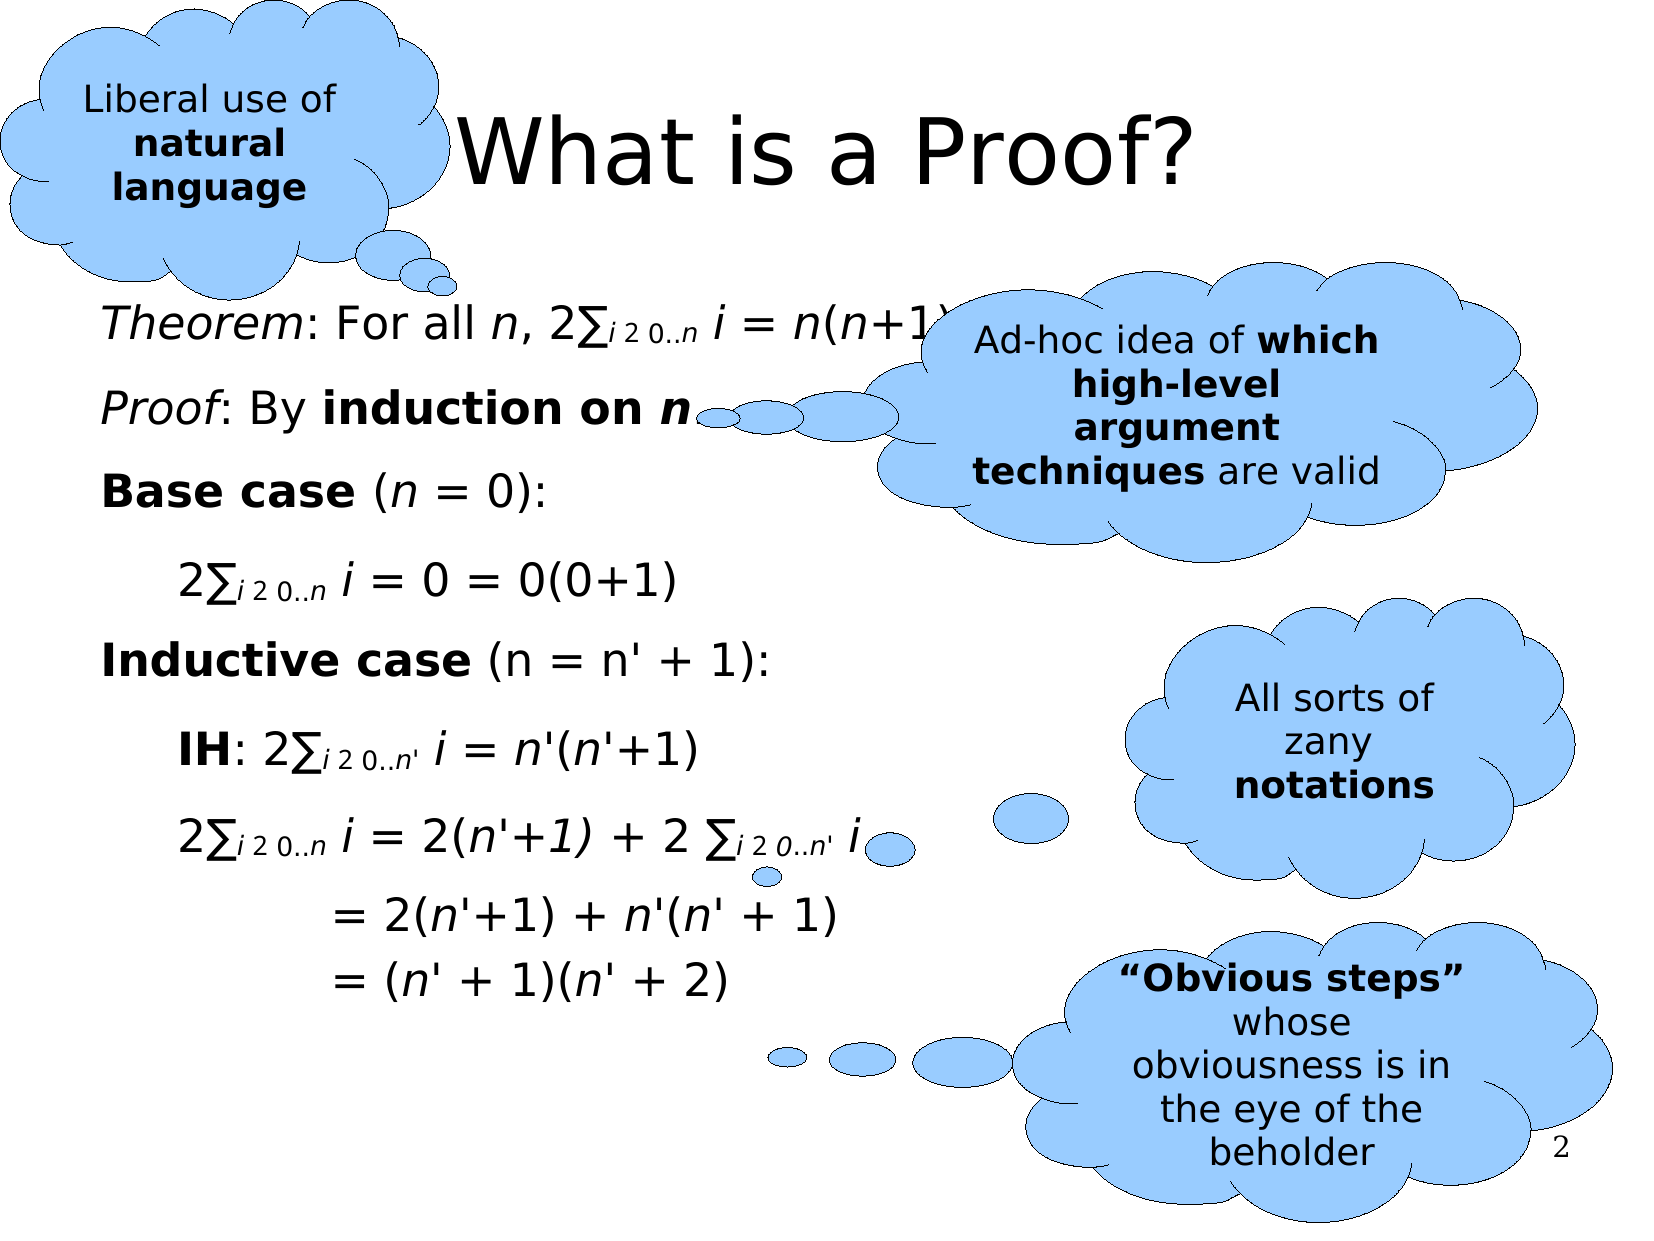

Liberal use of natural language
# What is a Proof?
Ad-hoc idea of which high-level argument techniques are valid
Theorem: For all n, 2∑i 2 0..n i = n(n+1).
Proof: By induction on n.
Base case (n = 0):
2∑i 2 0..n i = 0 = 0(0+1)
Inductive case (n = n' + 1):
IH: 2∑i 2 0..n' i = n'(n'+1)
2∑i 2 0..n i = 2(n'+1) + 2 ∑i 2 0..n' i
= 2(n'+1) + n'(n' + 1)
= (n' + 1)(n' + 2)
All sorts of zany notations
“Obvious steps” whose obviousness is in the eye of the beholder
2